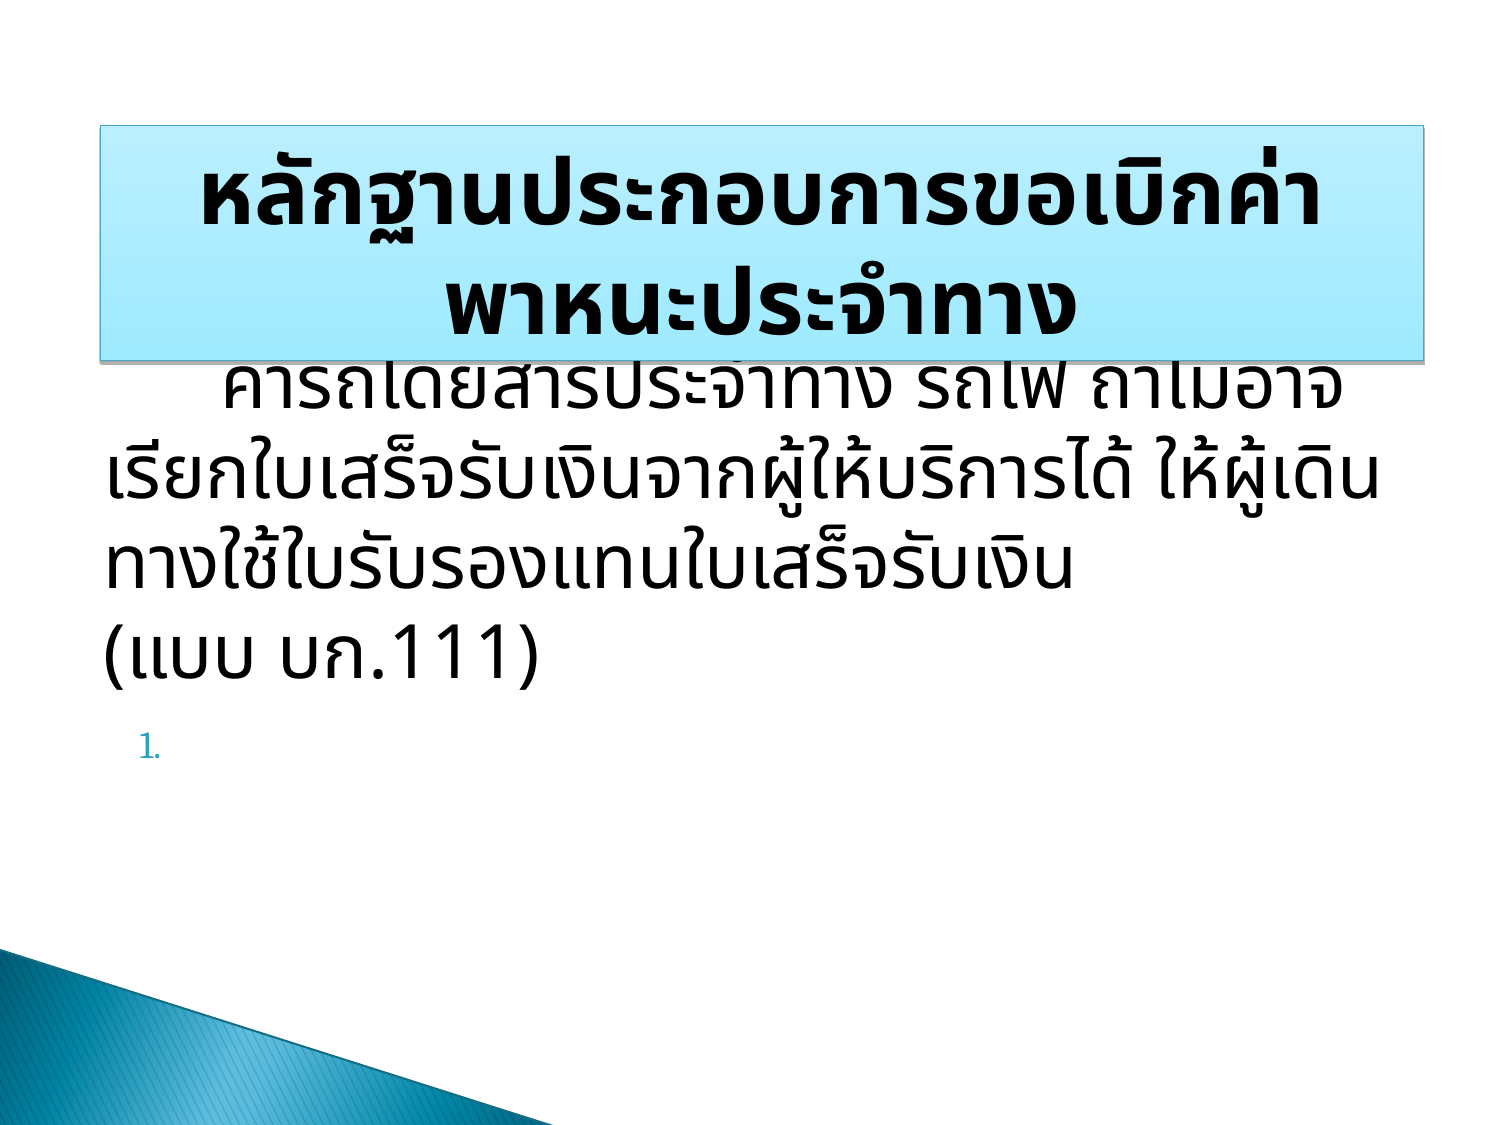

หลักฐานประกอบการขอเบิกค่าพาหนะประจำทาง
# ค่ารถโดยสารประจำทาง รถไฟ ถ้าไม่อาจเรียกใบเสร็จรับเงินจากผู้ให้บริการได้ ให้ผู้เดินทางใช้ใบรับรองแทนใบเสร็จรับเงิน (แบบ บก.111)